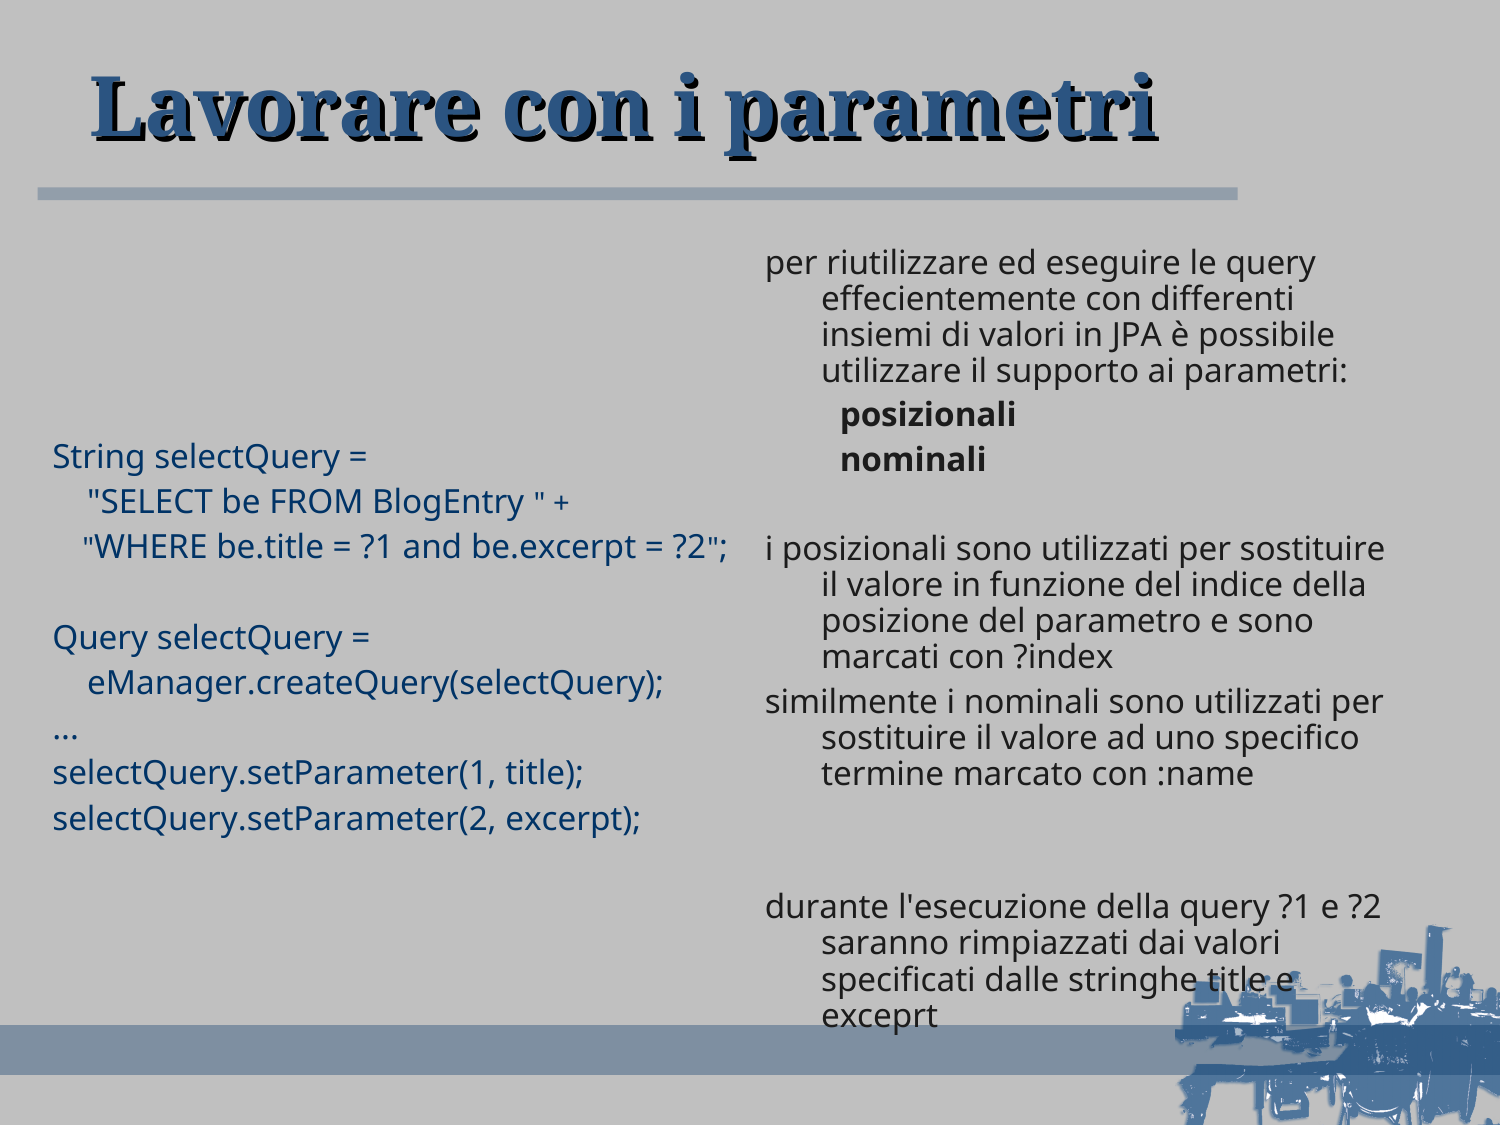

# Lavorare con i parametri
per riutilizzare ed eseguire le query effecientemente con differenti insiemi di valori in JPA è possibile utilizzare il supporto ai parametri:
posizionali
nominali
i posizionali sono utilizzati per sostituire il valore in funzione del indice della posizione del parametro e sono marcati con ?index
similmente i nominali sono utilizzati per sostituire il valore ad uno specifico termine marcato con :name
durante l'esecuzione della query ?1 e ?2 saranno rimpiazzati dai valori specificati dalle stringhe title e exceprt
String selectQuery =
 "SELECT be FROM BlogEntry " +
 "WHERE be.title = ?1 and be.excerpt = ?2";
Query selectQuery =
 eManager.createQuery(selectQuery);
...
selectQuery.setParameter(1, title); selectQuery.setParameter(2, excerpt);